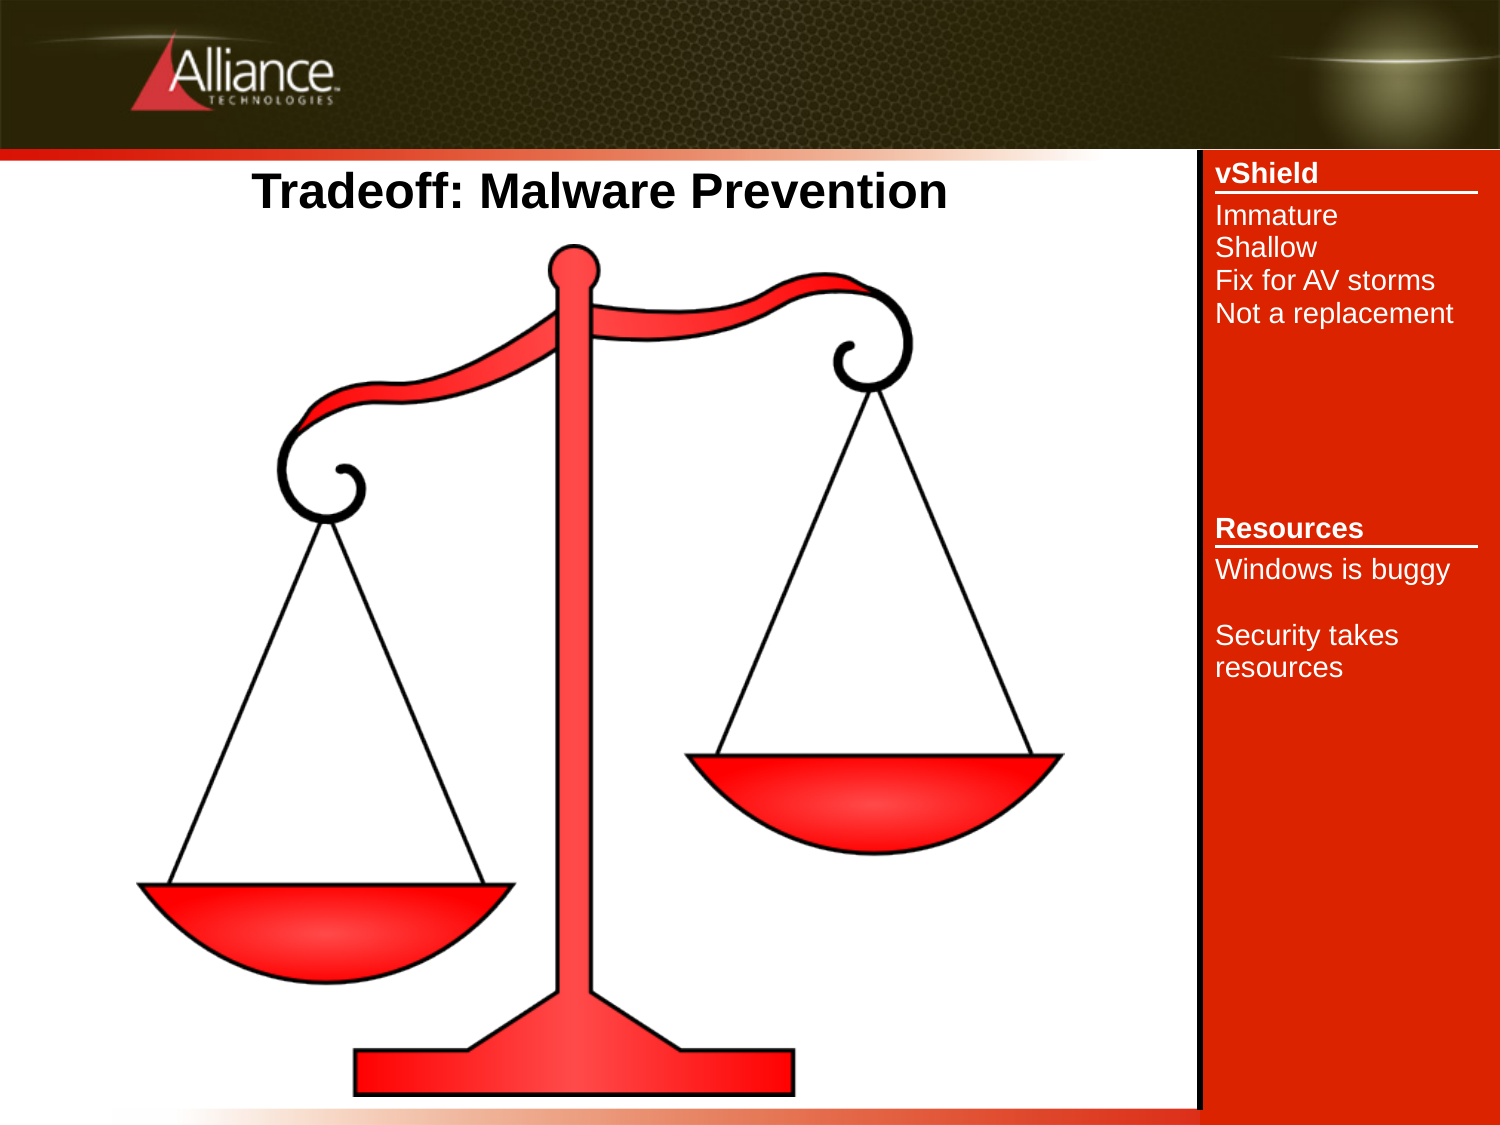

vShield
Tradeoff: Malware Prevention
Immature
Shallow
Fix for AV storms
Not a replacement
Resources
Windows is buggy
Security takes resources